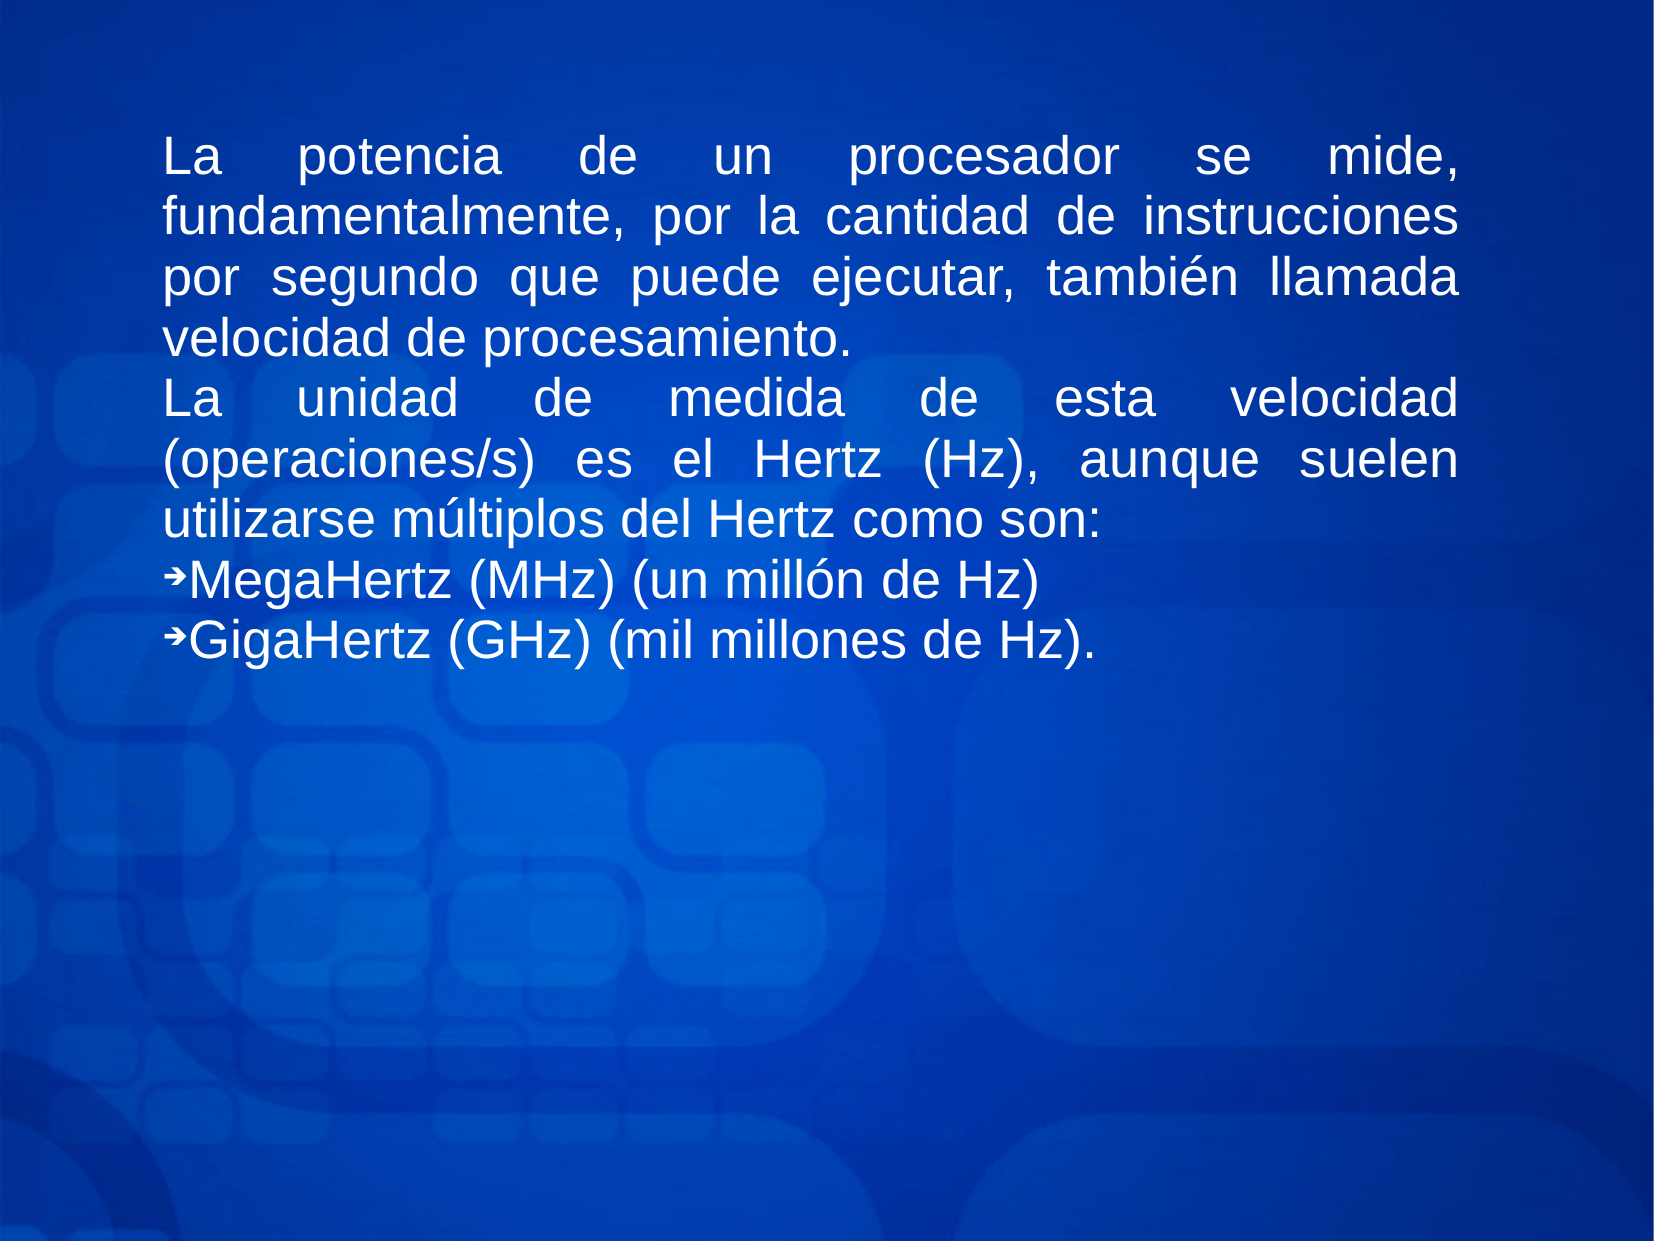

La potencia de un procesador se mide, fundamentalmente, por la cantidad de instrucciones por segundo que puede ejecutar, también llamada velocidad de procesamiento.
La unidad de medida de esta velocidad (operaciones/s) es el Hertz (Hz), aunque suelen utilizarse múltiplos del Hertz como son:
MegaHertz (MHz) (un millón de Hz)
GigaHertz (GHz) (mil millones de Hz).